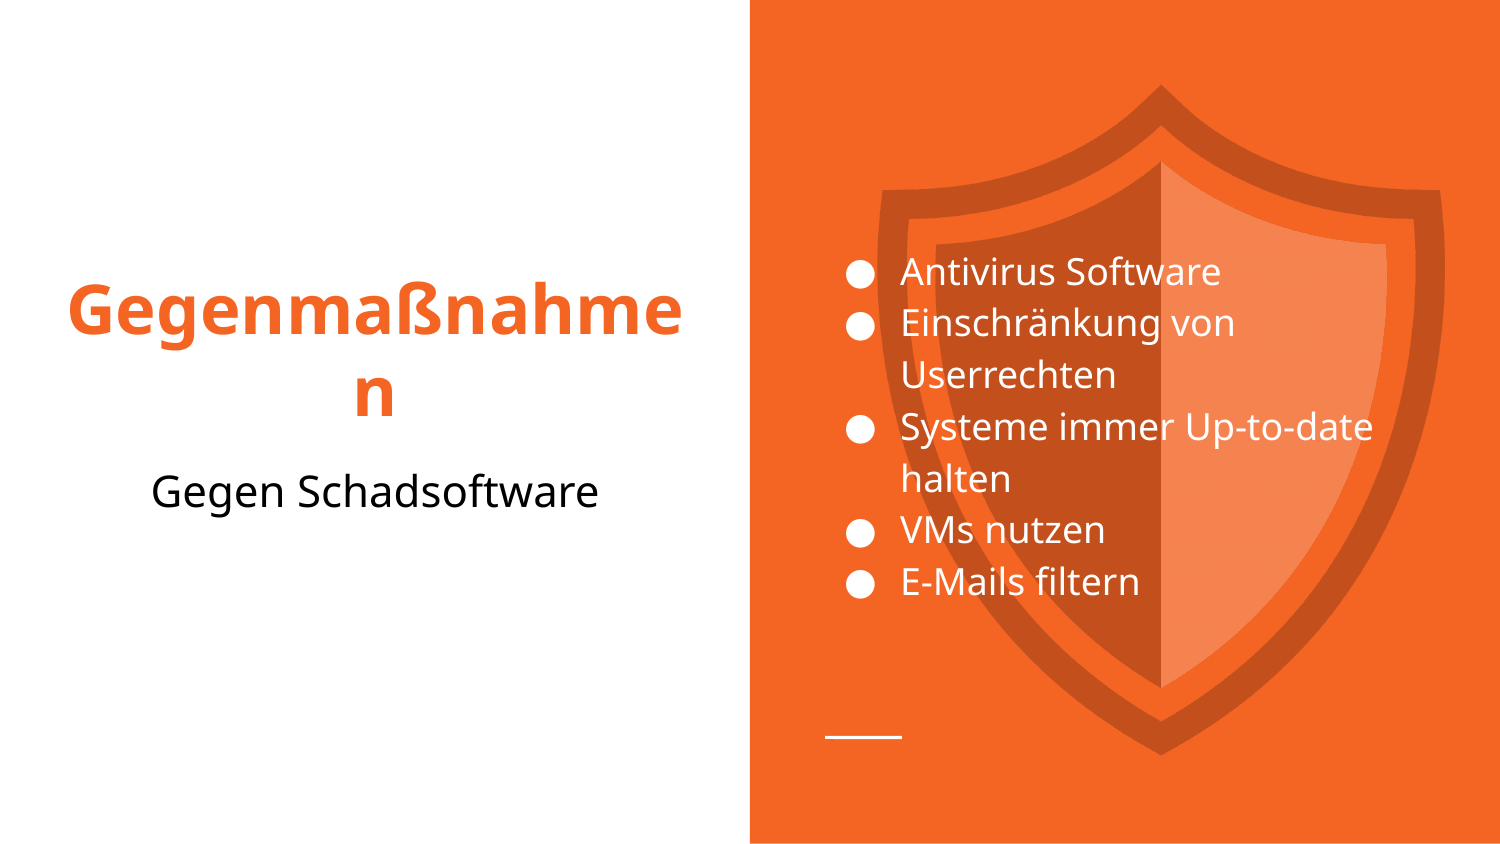

Antivirus Software
Einschränkung von Userrechten
Systeme immer Up-to-date halten
VMs nutzen
E-Mails filtern
# Gegenmaßnahmen
Gegen Schadsoftware